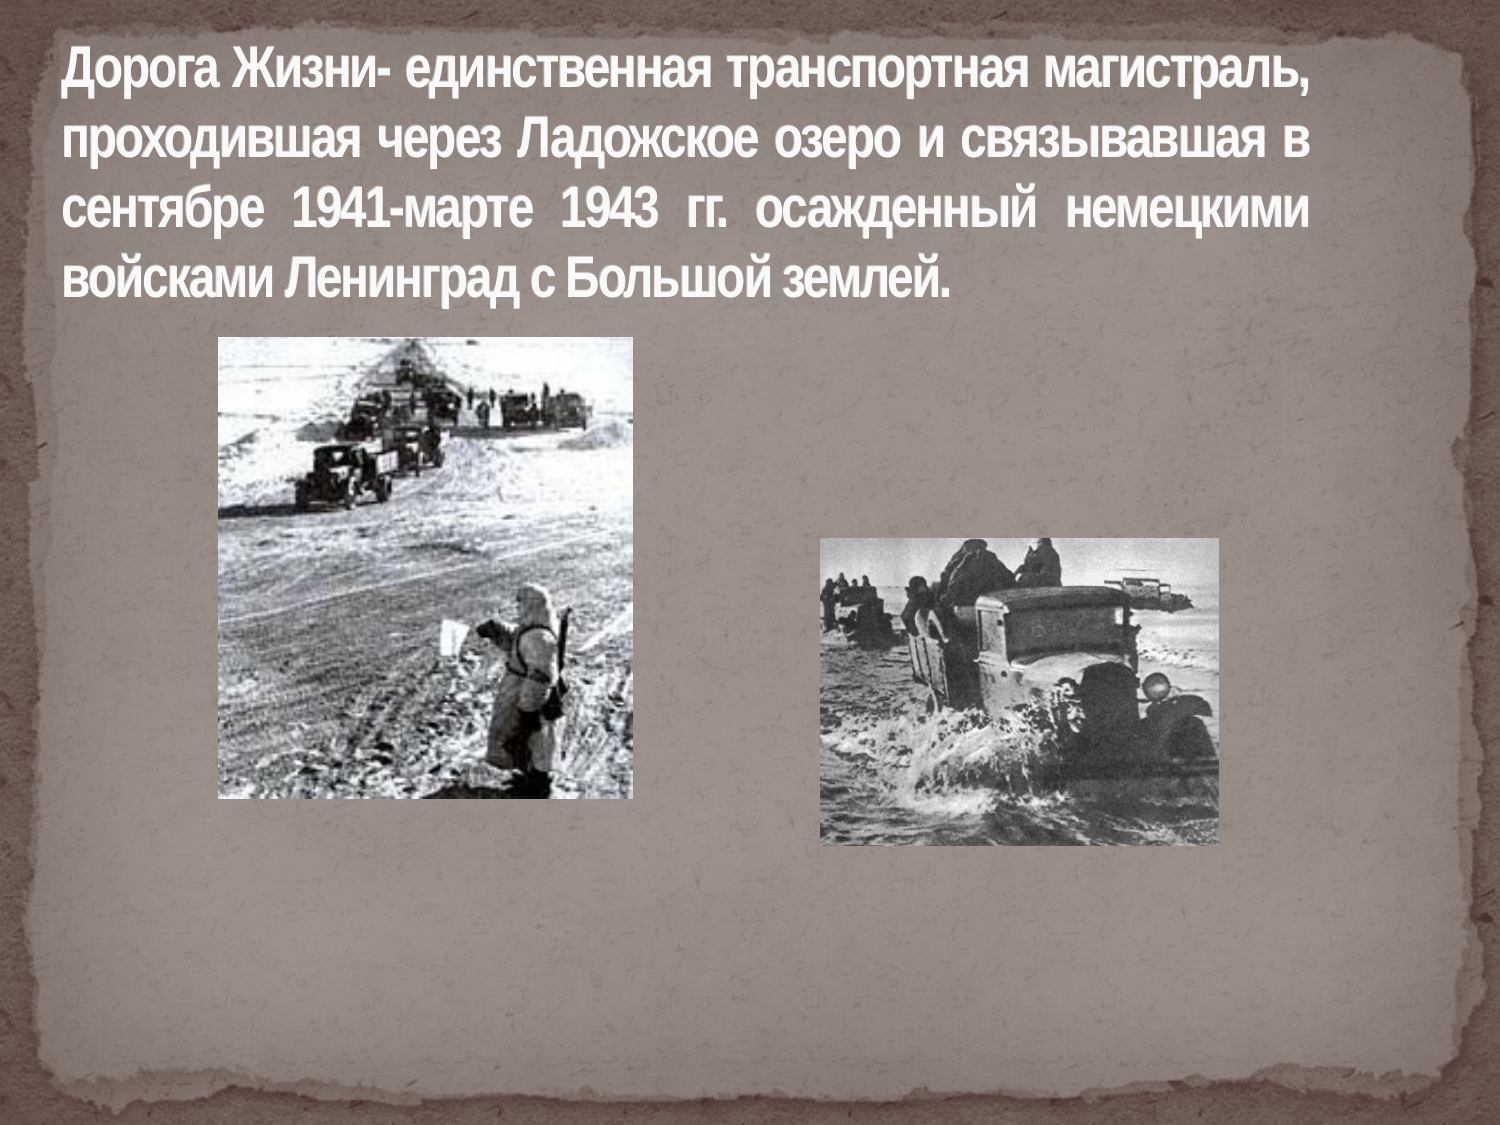

# Дорога Жизни- единственная транспортная магистраль, проходившая через Ладожское озеро и связывавшая в сентябре 1941-марте 1943 гг. осажденный немецкими войсками Ленинград с Большой землей.